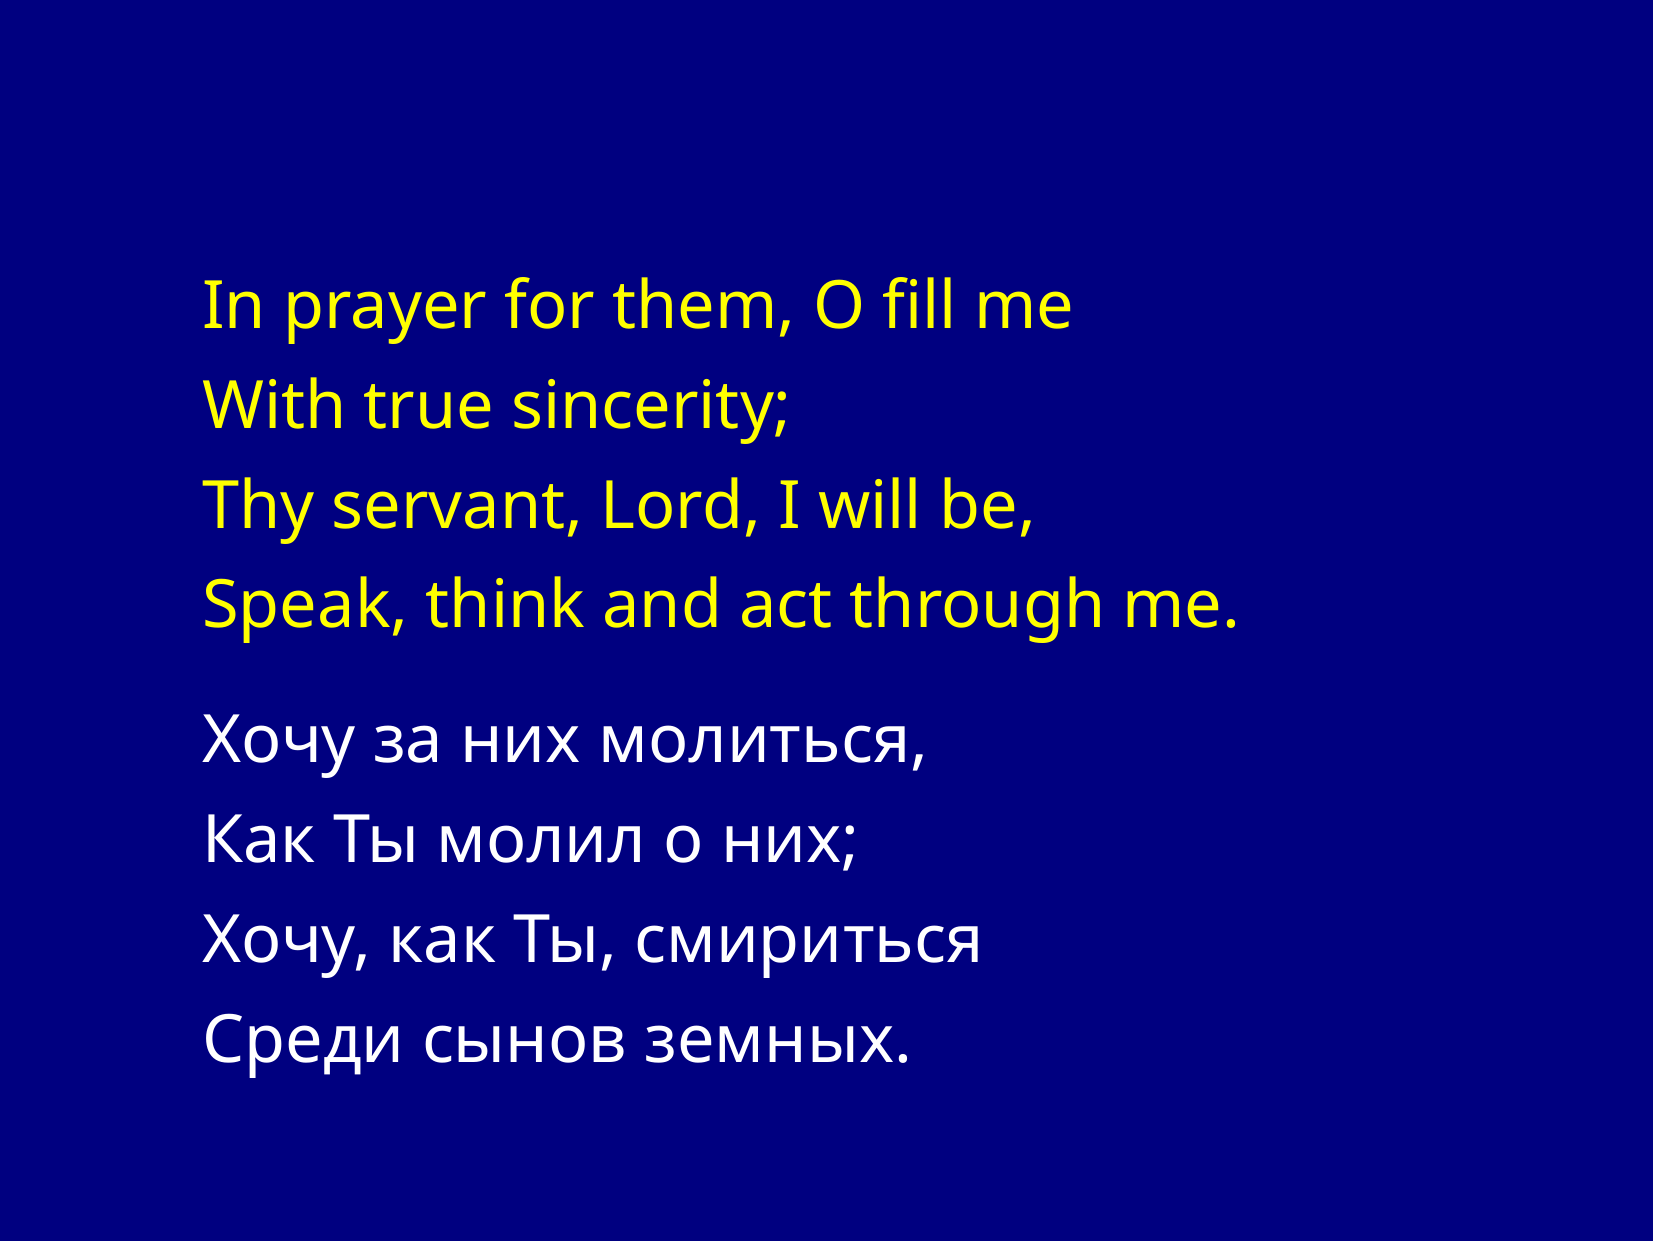

In prayer for them, O fill me
	With true sincerity;
	Thy servant, Lord, I will be,
	Speak, think and act through me.
	Хочу за них молиться,
	Как Ты молил о них;
	Хочу, как Ты, смириться
	Среди сынов земных.